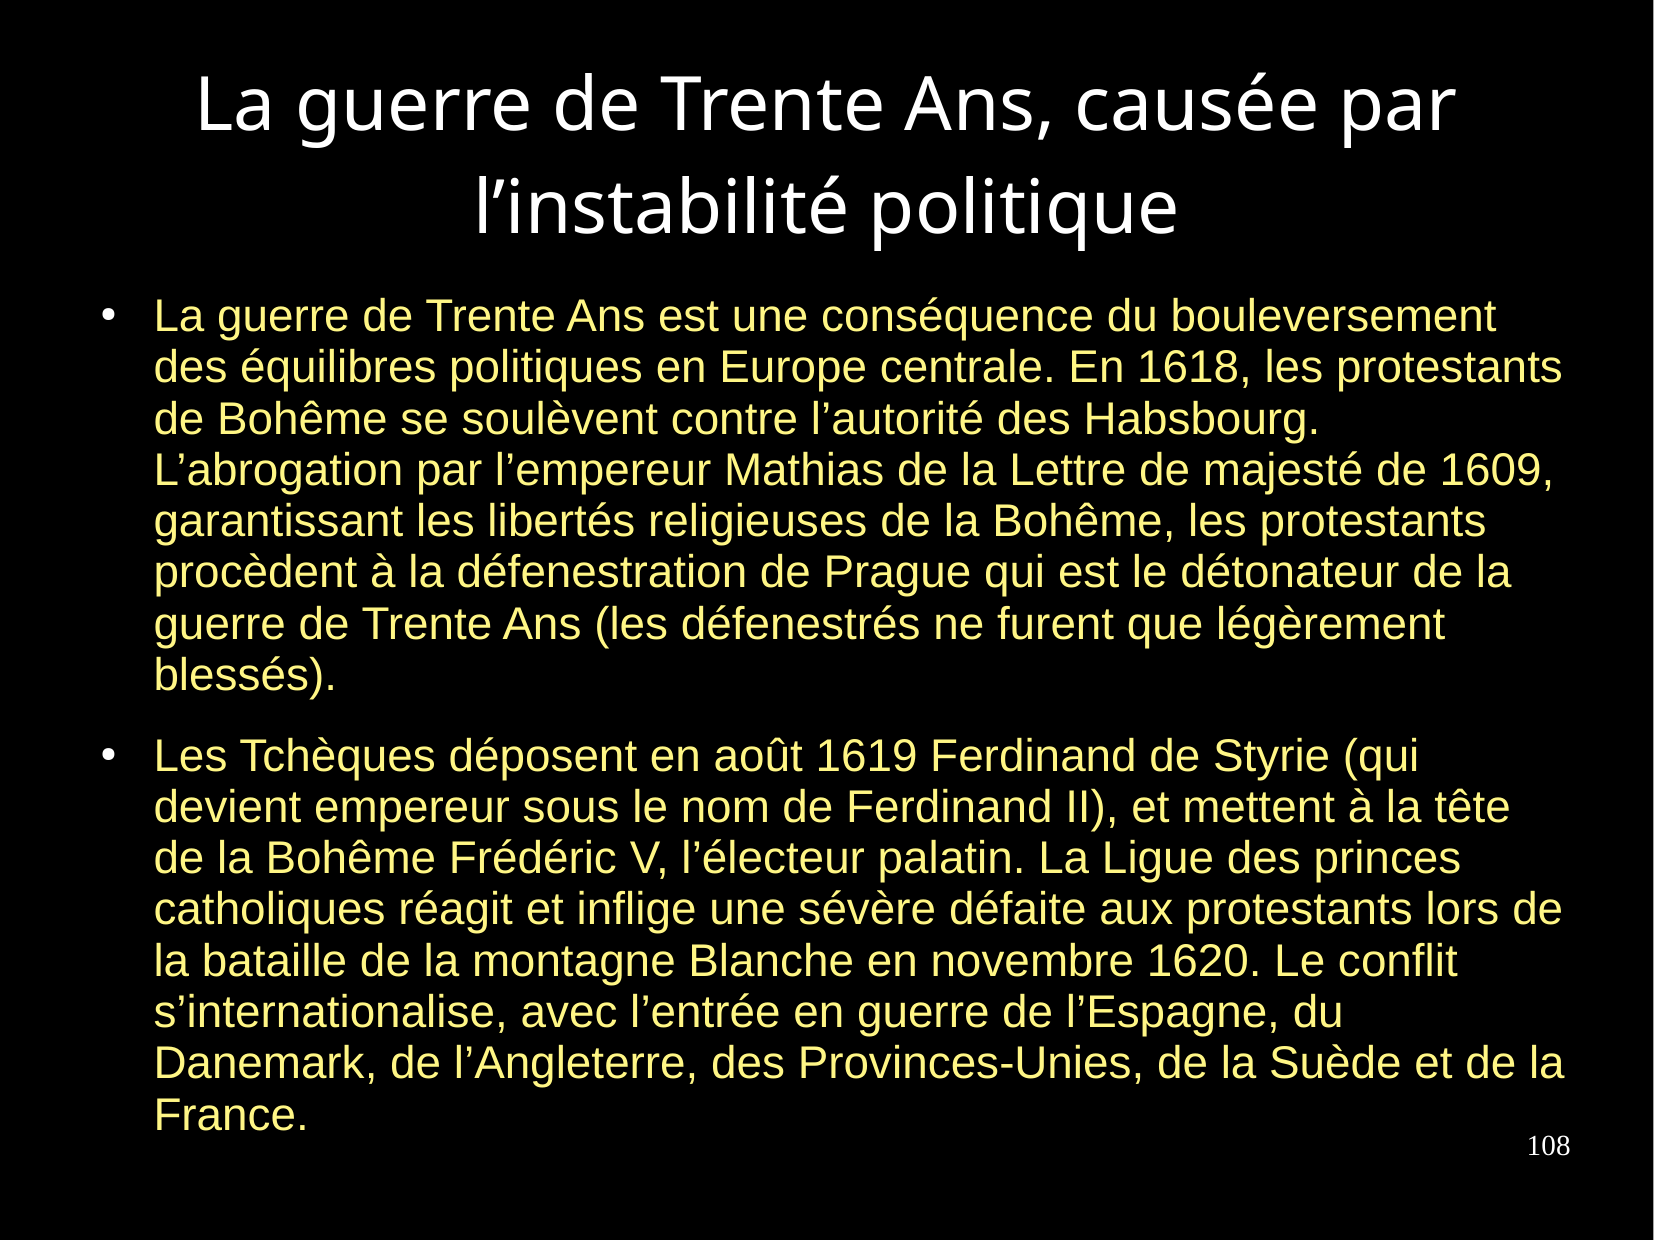

# La guerre de Trente Ans, causée par l’instabilité politique
La guerre de Trente Ans est une conséquence du bouleversement des équilibres politiques en Europe centrale. En 1618, les protestants de Bohême se soulèvent contre l’autorité des Habsbourg. L’abrogation par l’empereur Mathias de la Lettre de majesté de 1609, garantissant les libertés religieuses de la Bohême, les protestants procèdent à la défenestration de Prague qui est le détonateur de la guerre de Trente Ans (les défenestrés ne furent que légèrement blessés).
Les Tchèques déposent en août 1619 Ferdinand de Styrie (qui devient empereur sous le nom de Ferdinand II), et mettent à la tête de la Bohême Frédéric V, l’électeur palatin. La Ligue des princes catholiques réagit et inflige une sévère défaite aux protestants lors de la bataille de la montagne Blanche en novembre 1620. Le conflit s’internationalise, avec l’entrée en guerre de l’Espagne, du Danemark, de l’Angleterre, des Provinces-Unies, de la Suède et de la France.
108